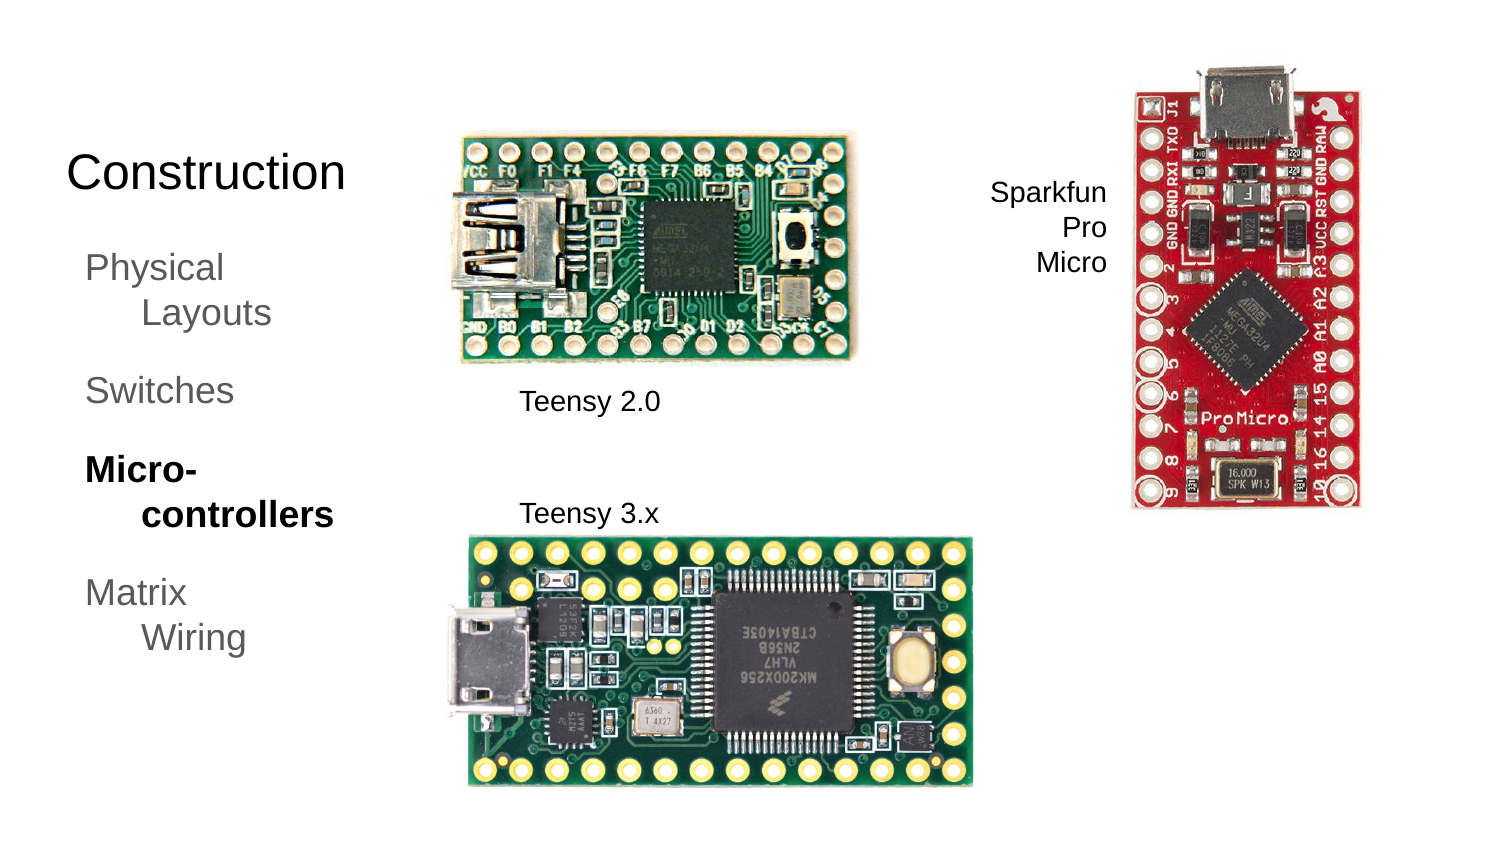

# Construction
Sparkfun
Pro
Micro
Physical
Layouts
Switches
Micro-
controllers
Matrix
Wiring
Teensy 2.0
Teensy 3.x